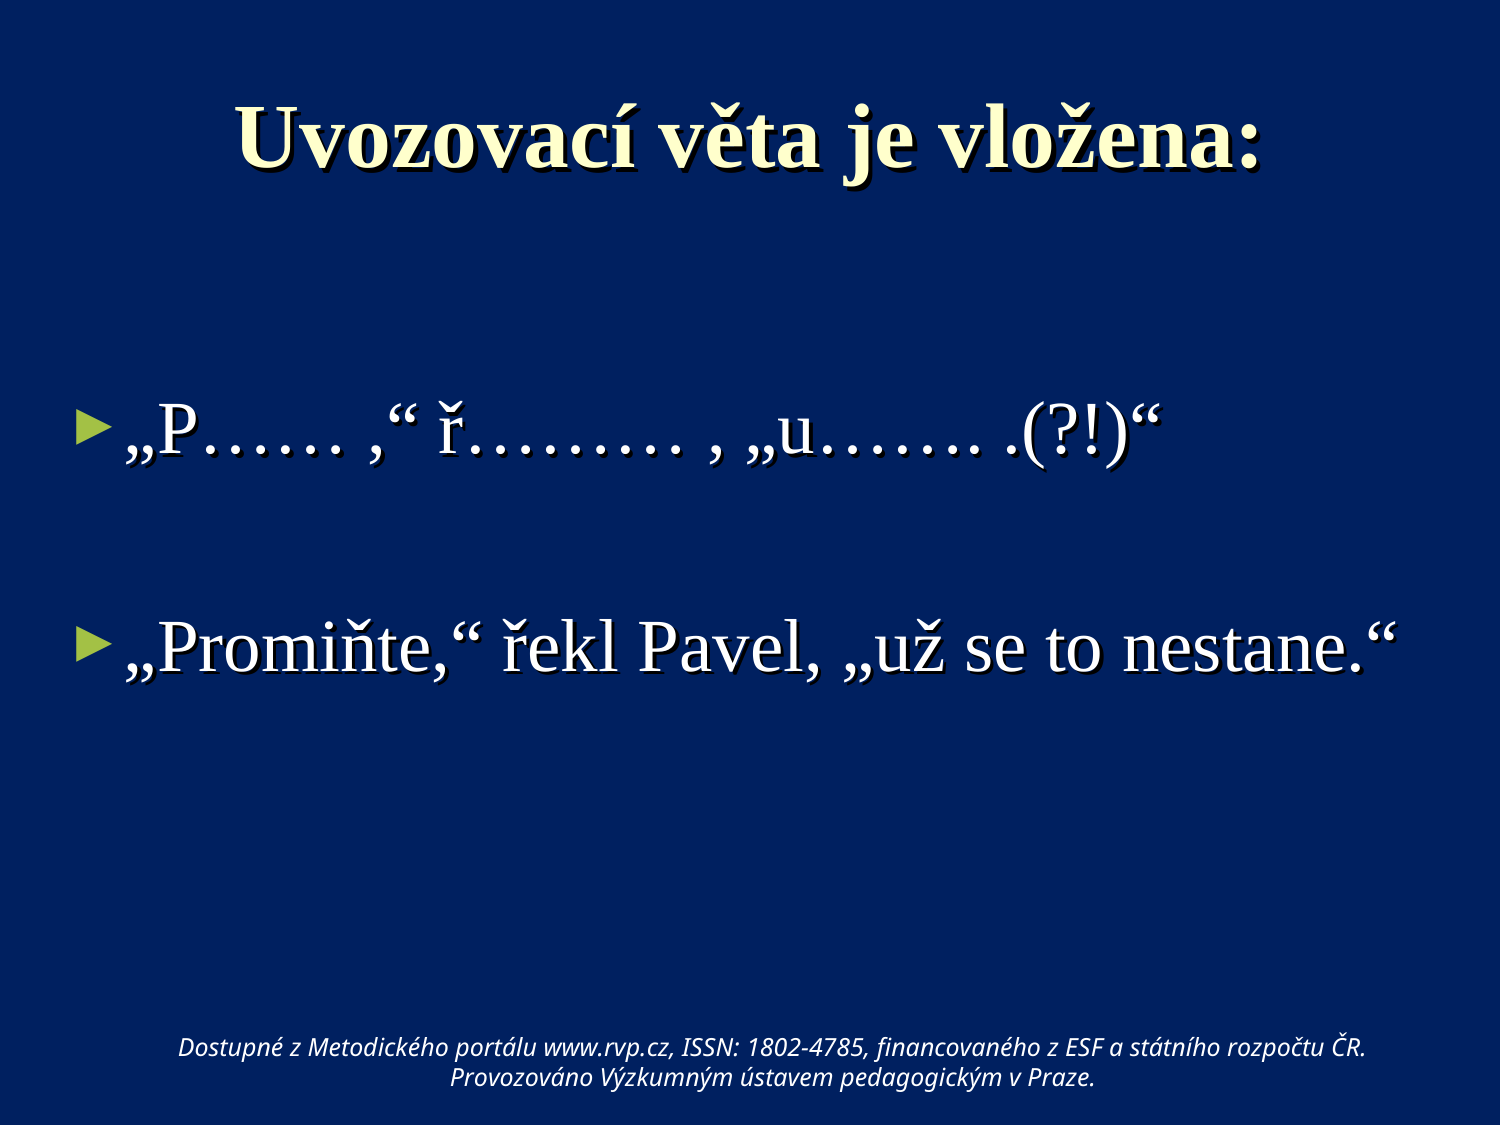

# Uvozovací věta je vložena:
„P…… ,“ ř……… , „u……. .(?!)“
„Promiňte,“ řekl Pavel, „už se to nestane.“
Dostupné z Metodického portálu www.rvp.cz, ISSN: 1802-4785, financovaného z ESF a státního rozpočtu ČR. Provozováno Výzkumným ústavem pedagogickým v Praze.